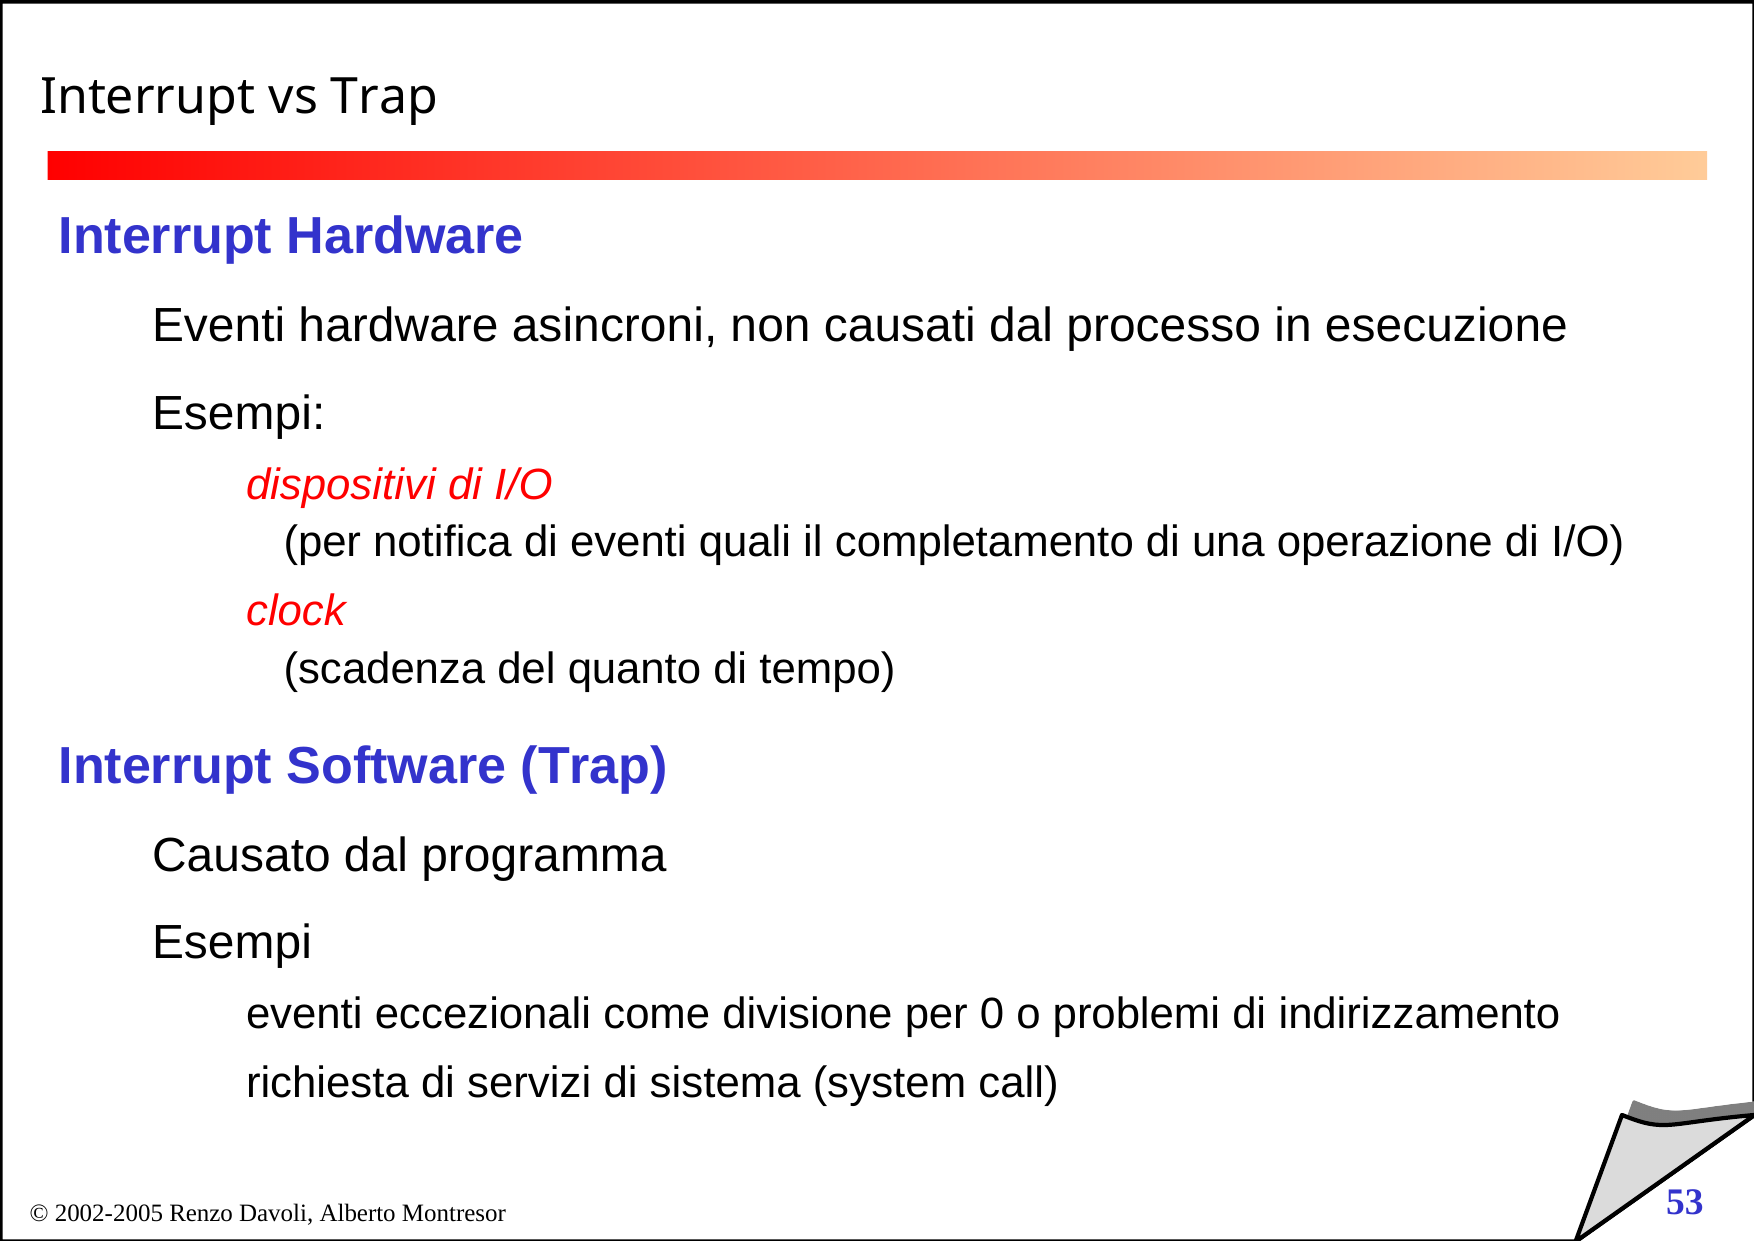

# Interrupt vs Trap
Interrupt Hardware
Eventi hardware asincroni, non causati dal processo in esecuzione
Esempi:
dispositivi di I/O
(per notifica di eventi quali il completamento di una operazione di I/O)
clock
(scadenza del quanto di tempo)
Interrupt Software (Trap)
Causato dal programma
Esempi
eventi eccezionali come divisione per 0 o problemi di indirizzamento
richiesta di servizi di sistema (system call)